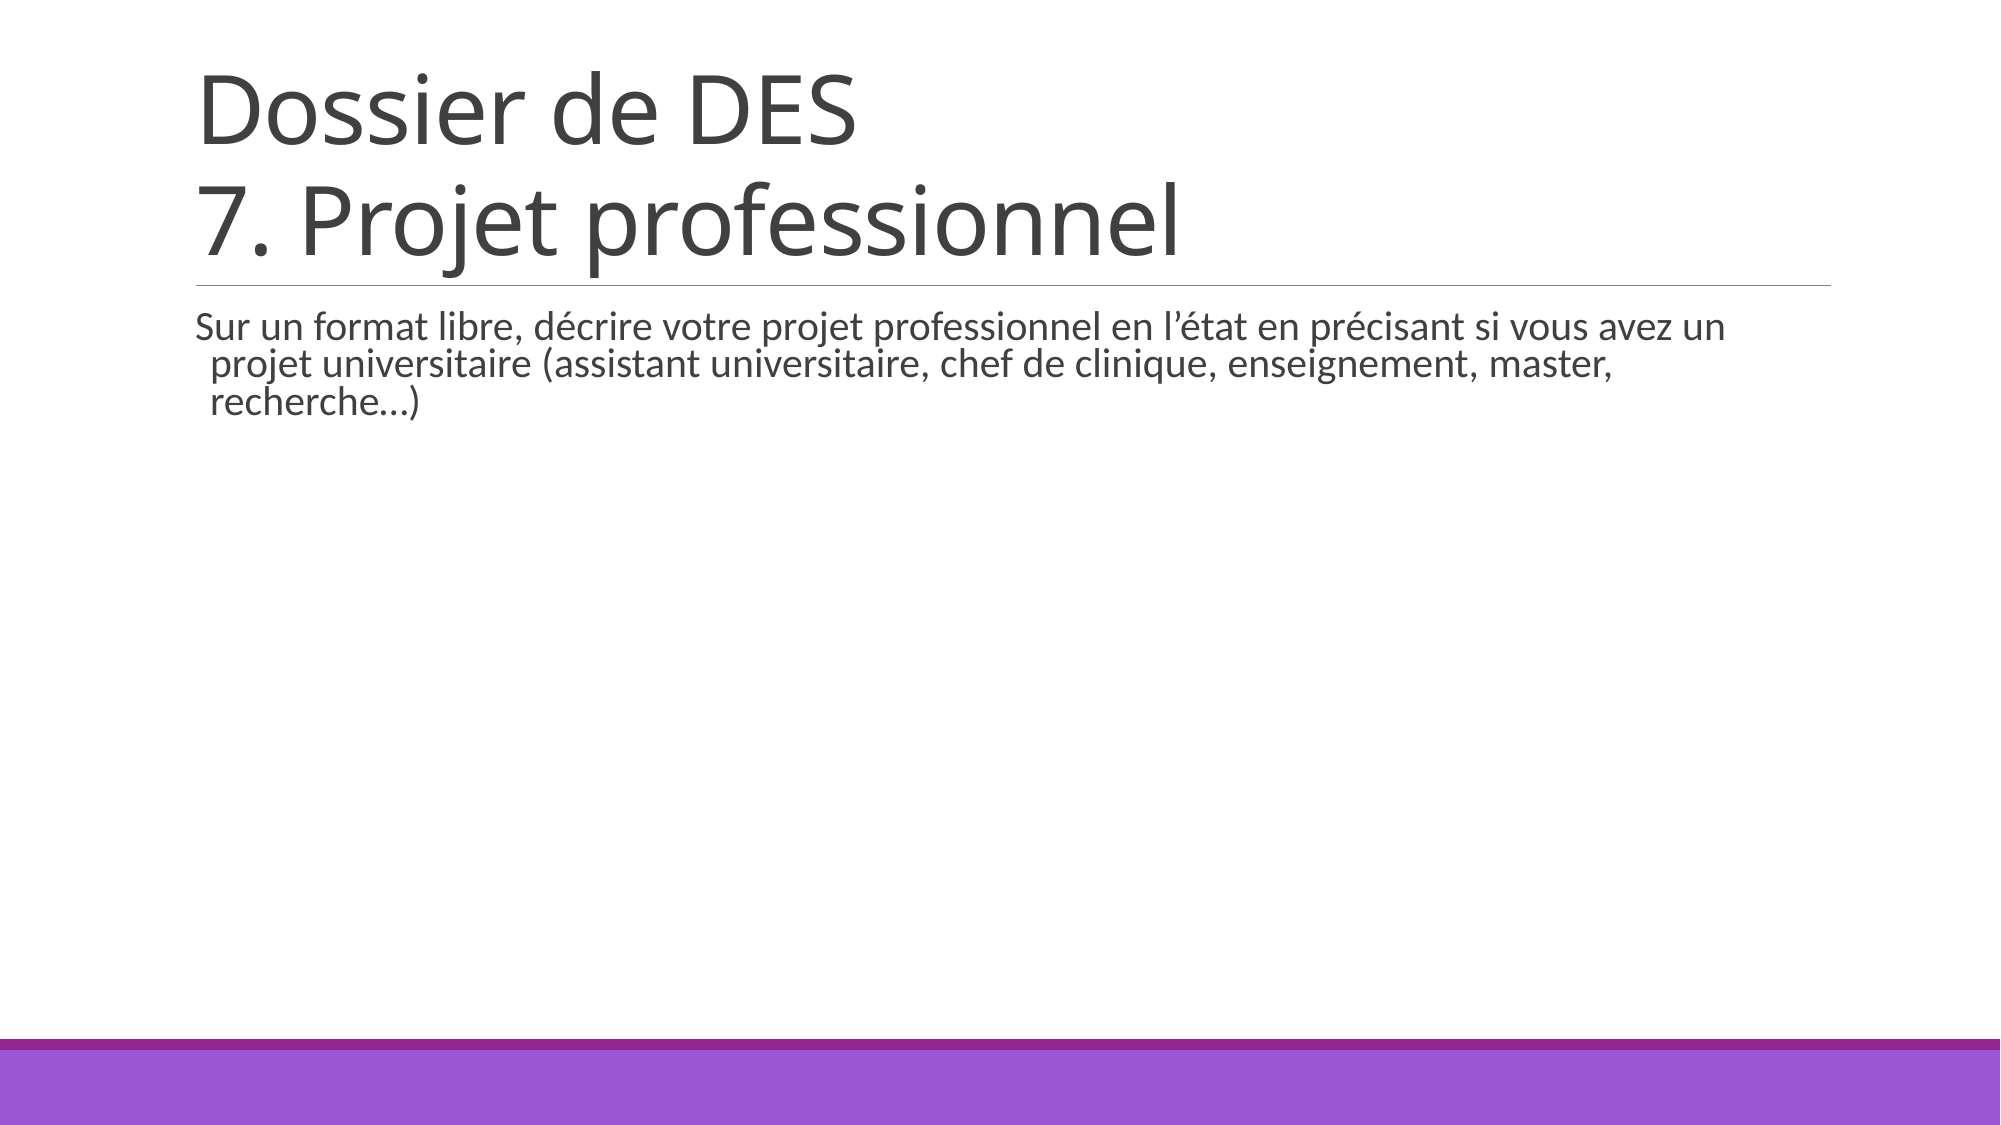

# Dossier de DES 7. Projet professionnel
Sur un format libre, décrire votre projet professionnel en l’état en précisant si vous avez un projet universitaire (assistant universitaire, chef de clinique, enseignement, master, recherche…)